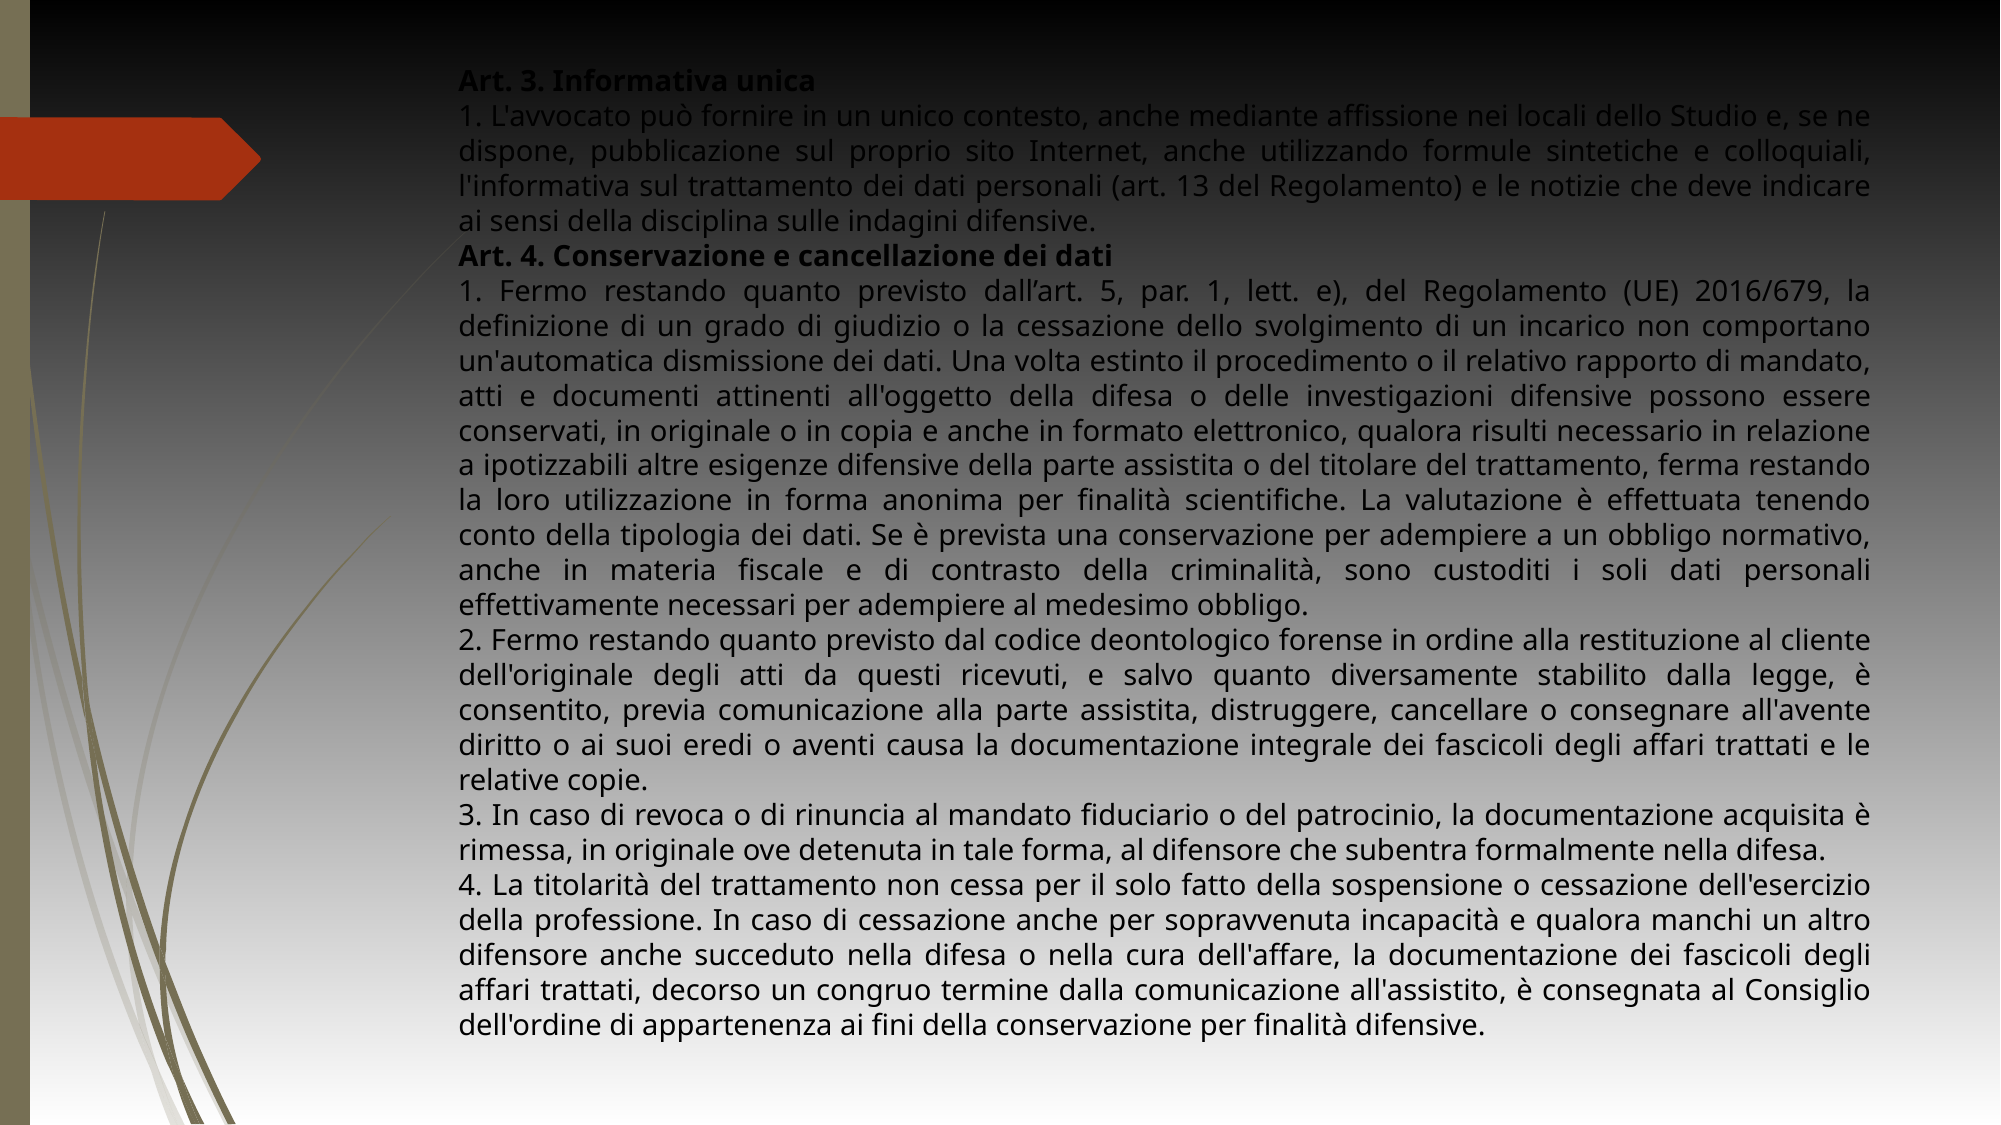

# Art. 3. Informativa unica
1. L'avvocato può fornire in un unico contesto, anche mediante affissione nei locali dello Studio e, se ne dispone, pubblicazione sul proprio sito Internet, anche utilizzando formule sintetiche e colloquiali, l'informativa sul trattamento dei dati personali (art. 13 del Regolamento) e le notizie che deve indicare ai sensi della disciplina sulle indagini difensive.
Art. 4. Conservazione e cancellazione dei dati
1. Fermo restando quanto previsto dall’art. 5, par. 1, lett. e), del Regolamento (UE) 2016/679, la definizione di un grado di giudizio o la cessazione dello svolgimento di un incarico non comportano un'automatica dismissione dei dati. Una volta estinto il procedimento o il relativo rapporto di mandato, atti e documenti attinenti all'oggetto della difesa o delle investigazioni difensive possono essere conservati, in originale o in copia e anche in formato elettronico, qualora risulti necessario in relazione a ipotizzabili altre esigenze difensive della parte assistita o del titolare del trattamento, ferma restando la loro utilizzazione in forma anonima per finalità scientifiche. La valutazione è effettuata tenendo conto della tipologia dei dati. Se è prevista una conservazione per adempiere a un obbligo normativo, anche in materia fiscale e di contrasto della criminalità, sono custoditi i soli dati personali effettivamente necessari per adempiere al medesimo obbligo.
2. Fermo restando quanto previsto dal codice deontologico forense in ordine alla restituzione al cliente dell'originale degli atti da questi ricevuti, e salvo quanto diversamente stabilito dalla legge, è consentito, previa comunicazione alla parte assistita, distruggere, cancellare o consegnare all'avente diritto o ai suoi eredi o aventi causa la documentazione integrale dei fascicoli degli affari trattati e le relative copie.
3. In caso di revoca o di rinuncia al mandato fiduciario o del patrocinio, la documentazione acquisita è rimessa, in originale ove detenuta in tale forma, al difensore che subentra formalmente nella difesa.
4. La titolarità del trattamento non cessa per il solo fatto della sospensione o cessazione dell'esercizio della professione. In caso di cessazione anche per sopravvenuta incapacità e qualora manchi un altro difensore anche succeduto nella difesa o nella cura dell'affare, la documentazione dei fascicoli degli affari trattati, decorso un congruo termine dalla comunicazione all'assistito, è consegnata al Consiglio dell'ordine di appartenenza ai fini della conservazione per finalità difensive.